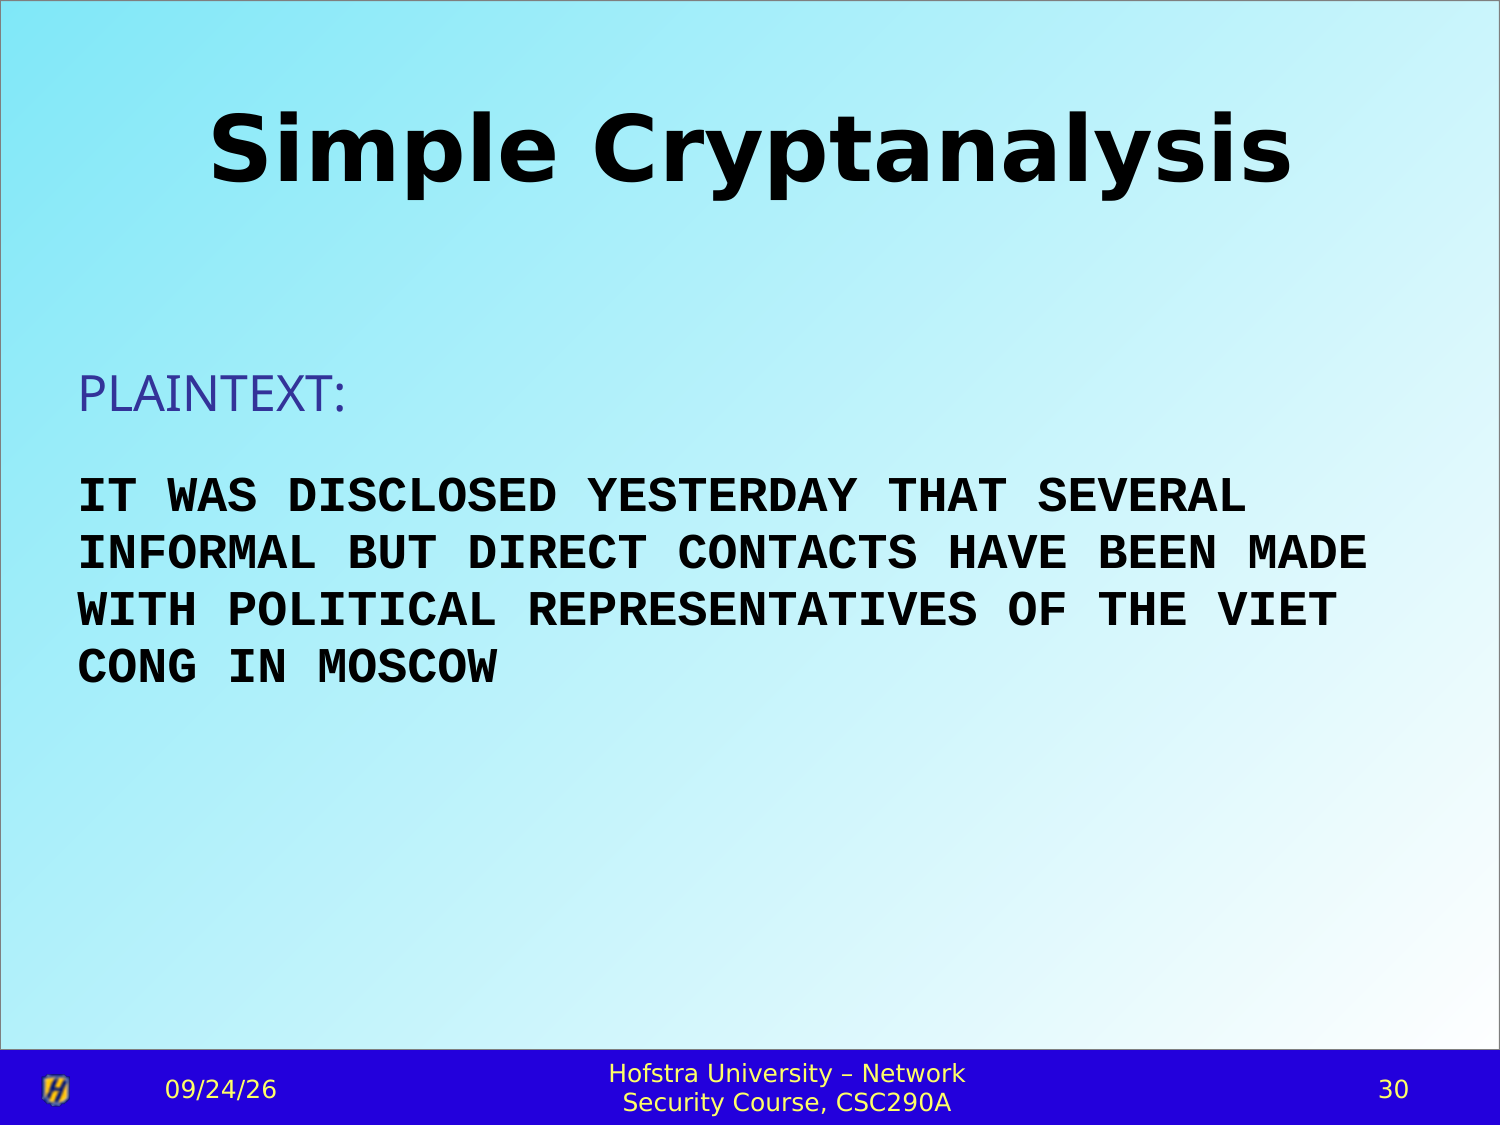

# Simple Cryptanalysis
PLAINTEXT:
IT WAS DISCLOSED YESTERDAY THAT SEVERAL
INFORMAL BUT DIRECT CONTACTS HAVE BEEN MADE
WITH POLITICAL REPRESENTATIVES OF THE VIET
CONG IN MOSCOW
30